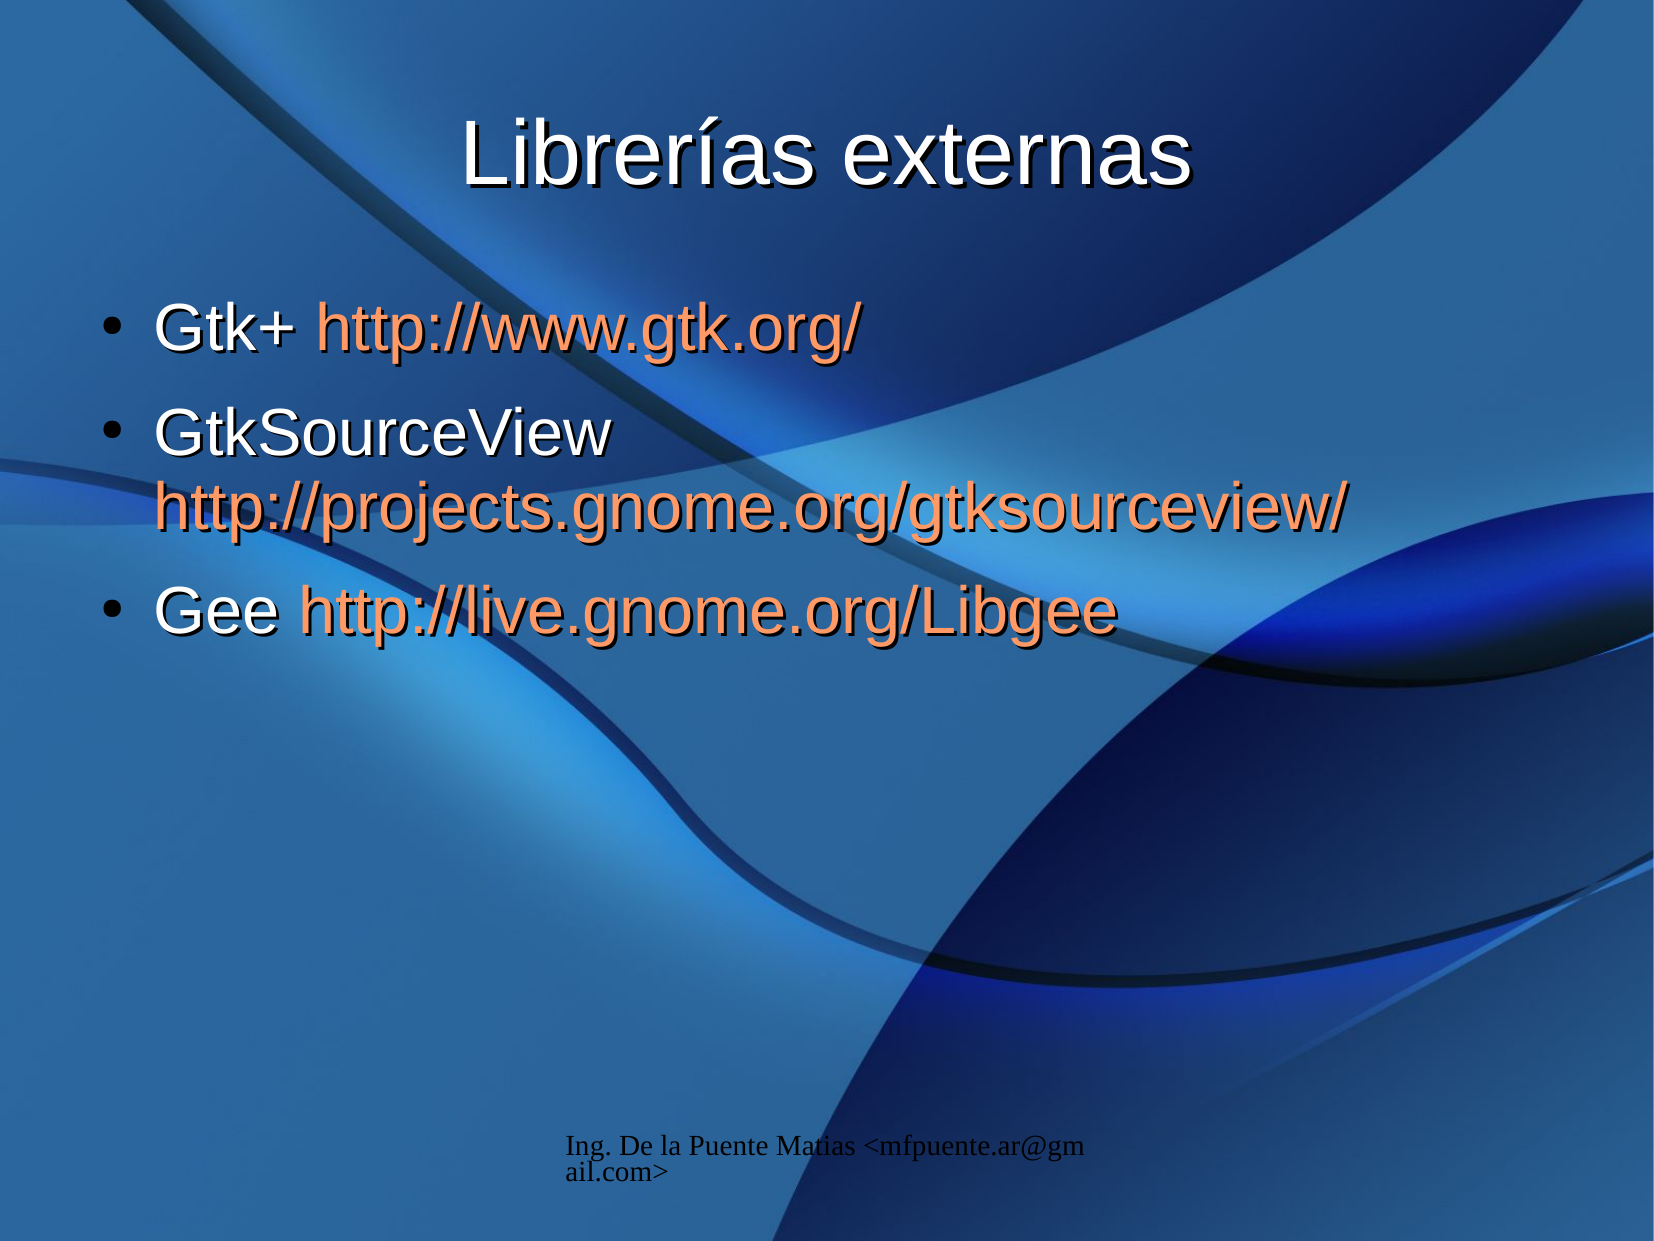

# Librerías externas
Gtk+ http://www.gtk.org/
GtkSourceView http://projects.gnome.org/gtksourceview/
Gee http://live.gnome.org/Libgee
Ing. De la Puente Matias <mfpuente.ar@gmail.com>